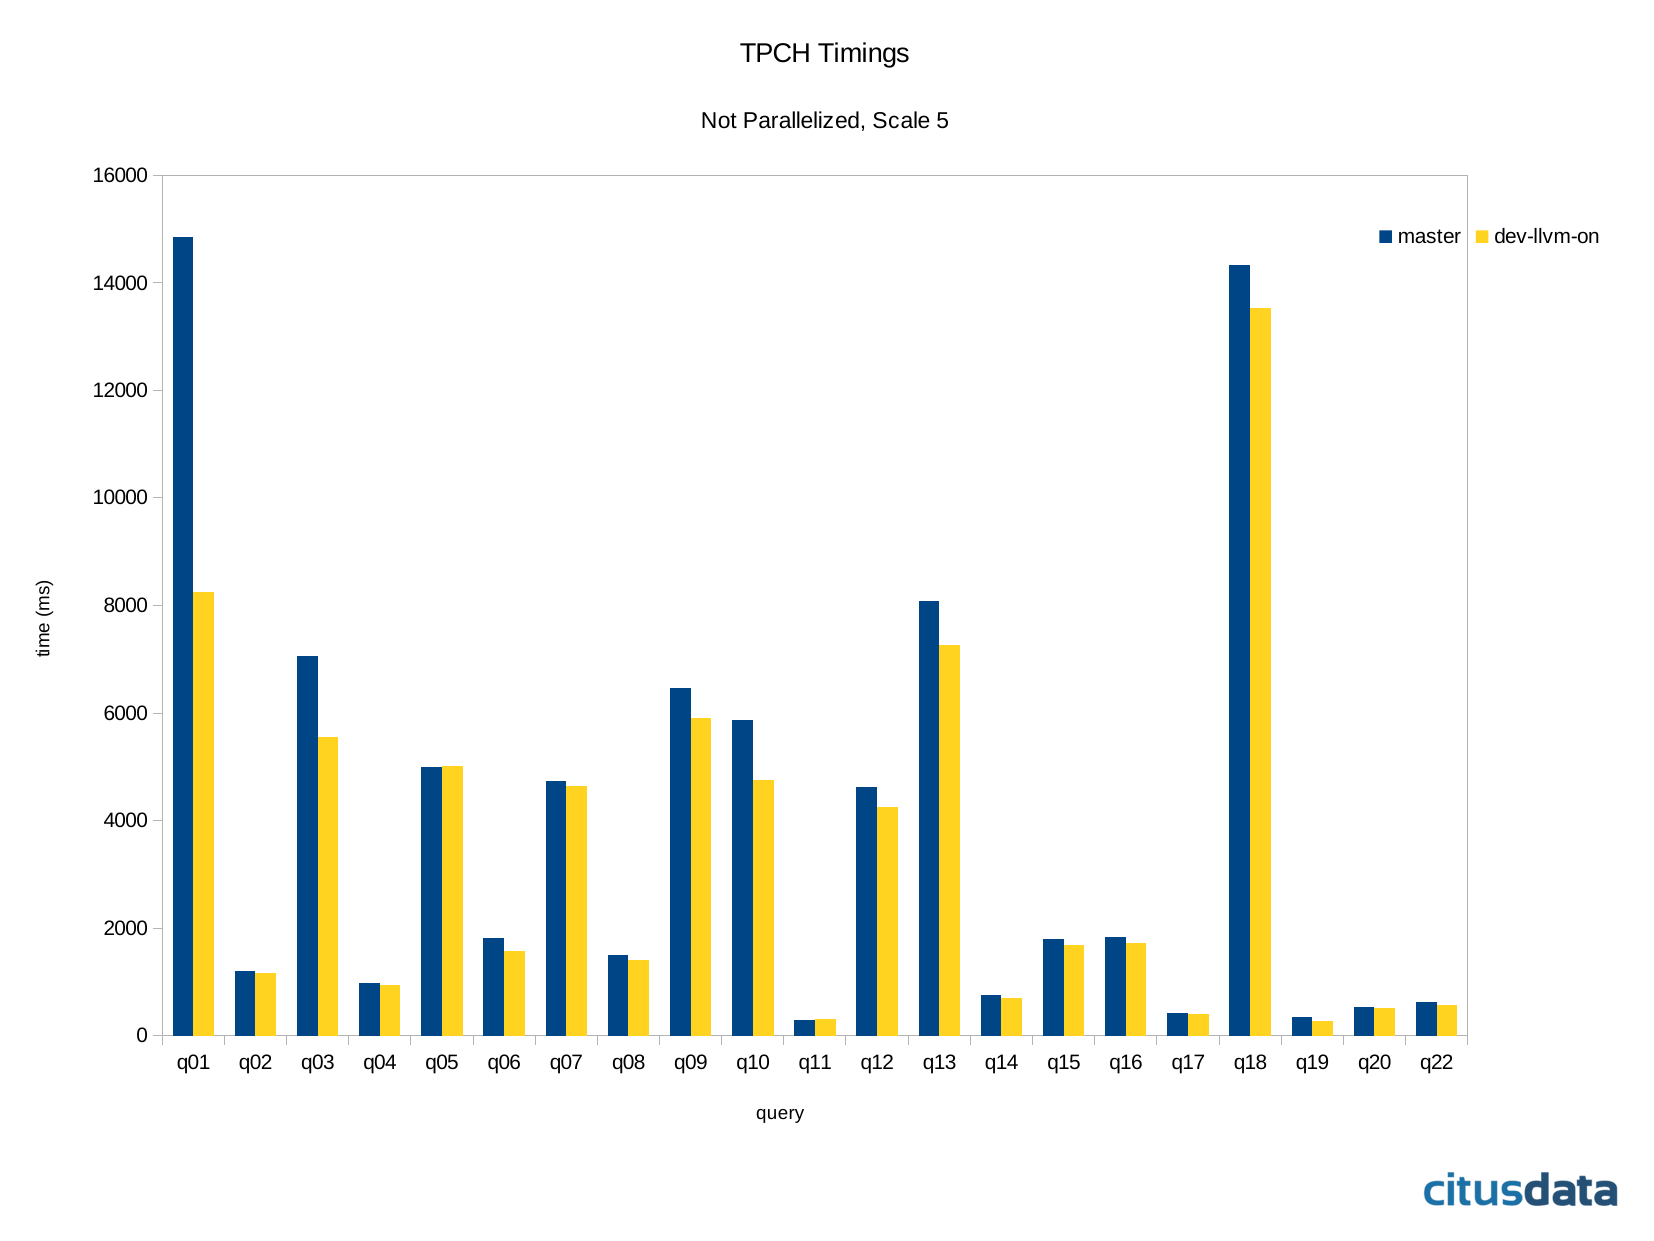

### Chart: TPCH Timings
Not Parallelized, Scale 5
| Category | master | dev-llvm-on |
|---|---|---|
| q01 | 14857.752 | 8243.699 |
| q02 | 1199.943 | 1172.036 |
| q03 | 7066.261 | 5545.629 |
| q04 | 979.619 | 937.019 |
| q05 | 4987.319 | 5018.095 |
| q06 | 1814.23 | 1564.959 |
| q07 | 4733.508 | 4645.799 |
| q08 | 1491.586 | 1415.178 |
| q09 | 6473.925 | 5911.337 |
| q10 | 5872.975 | 4754.273 |
| q11 | 292.156 | 301.162 |
| q12 | 4617.086 | 4257.218 |
| q13 | 8086.521 | 7266.444 |
| q14 | 764.687 | 706.81 |
| q15 | 1804.108 | 1681.643 |
| q16 | 1838.624 | 1728.324 |
| q17 | 419.005 | 396.33 |
| q18 | 14332.27 | 13536.92 |
| q19 | 346.109 | 271.067 |
| q20 | 530.35 | 517.26 |
| q22 | 634.631 | 567.556 |#